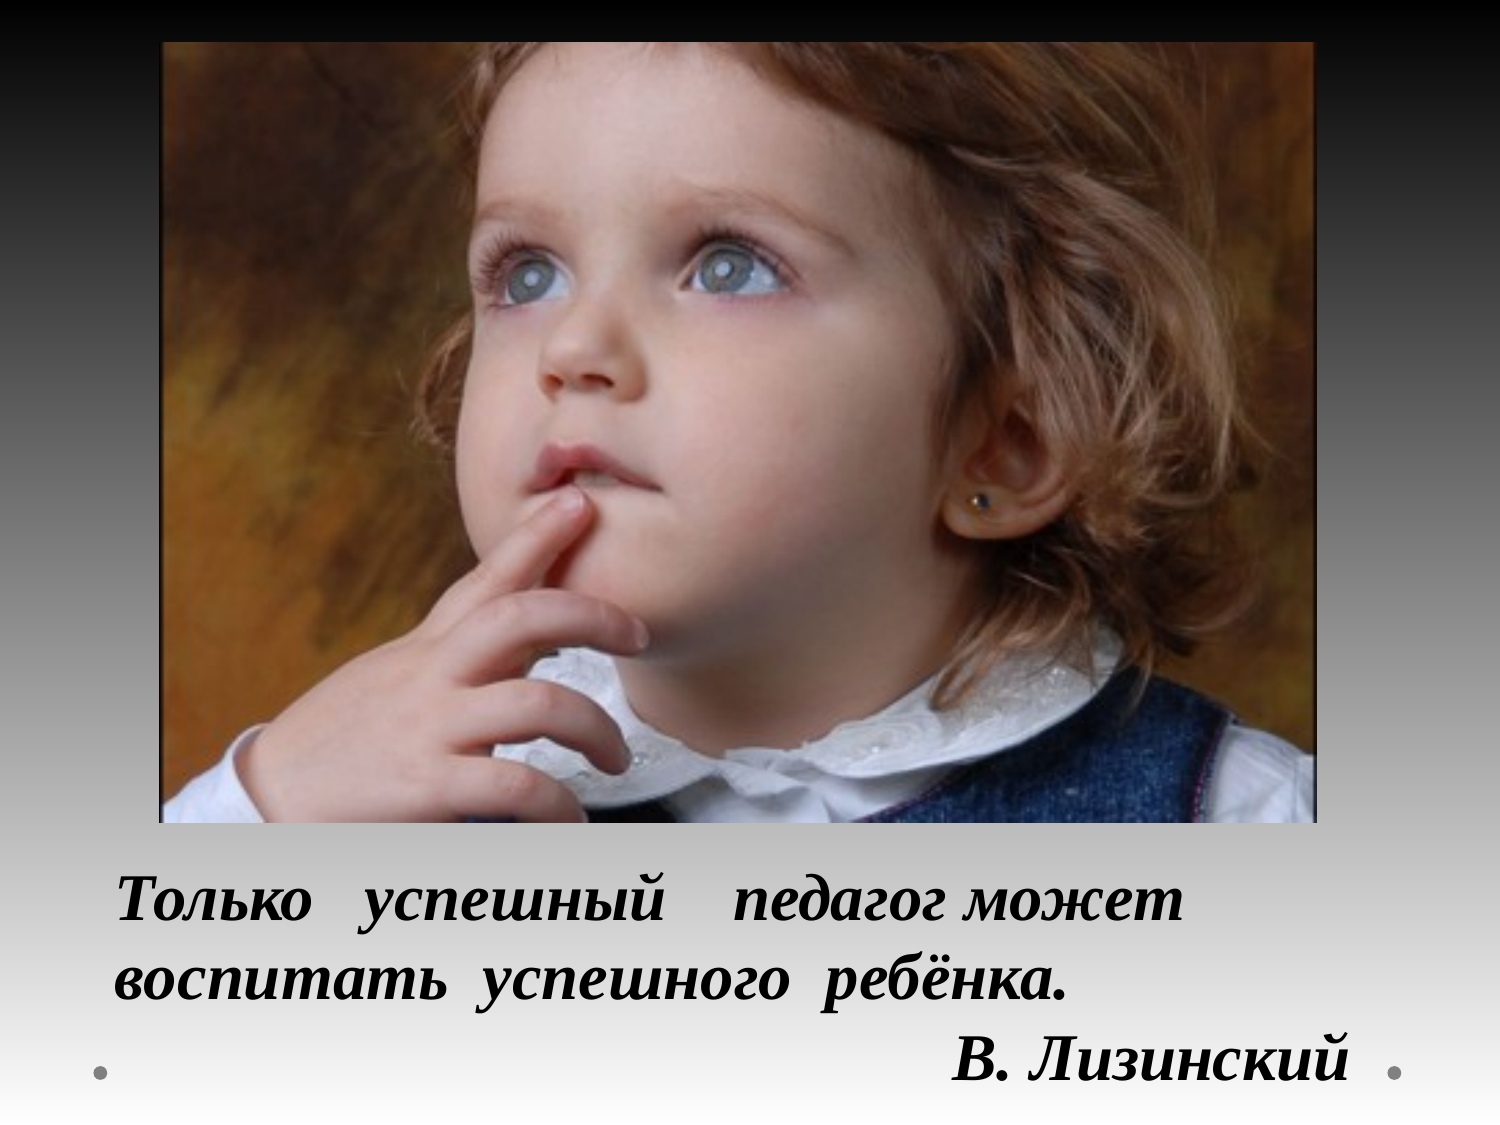

Только успешный педагог может воспитать успешного ребёнка.
 В. Лизинский